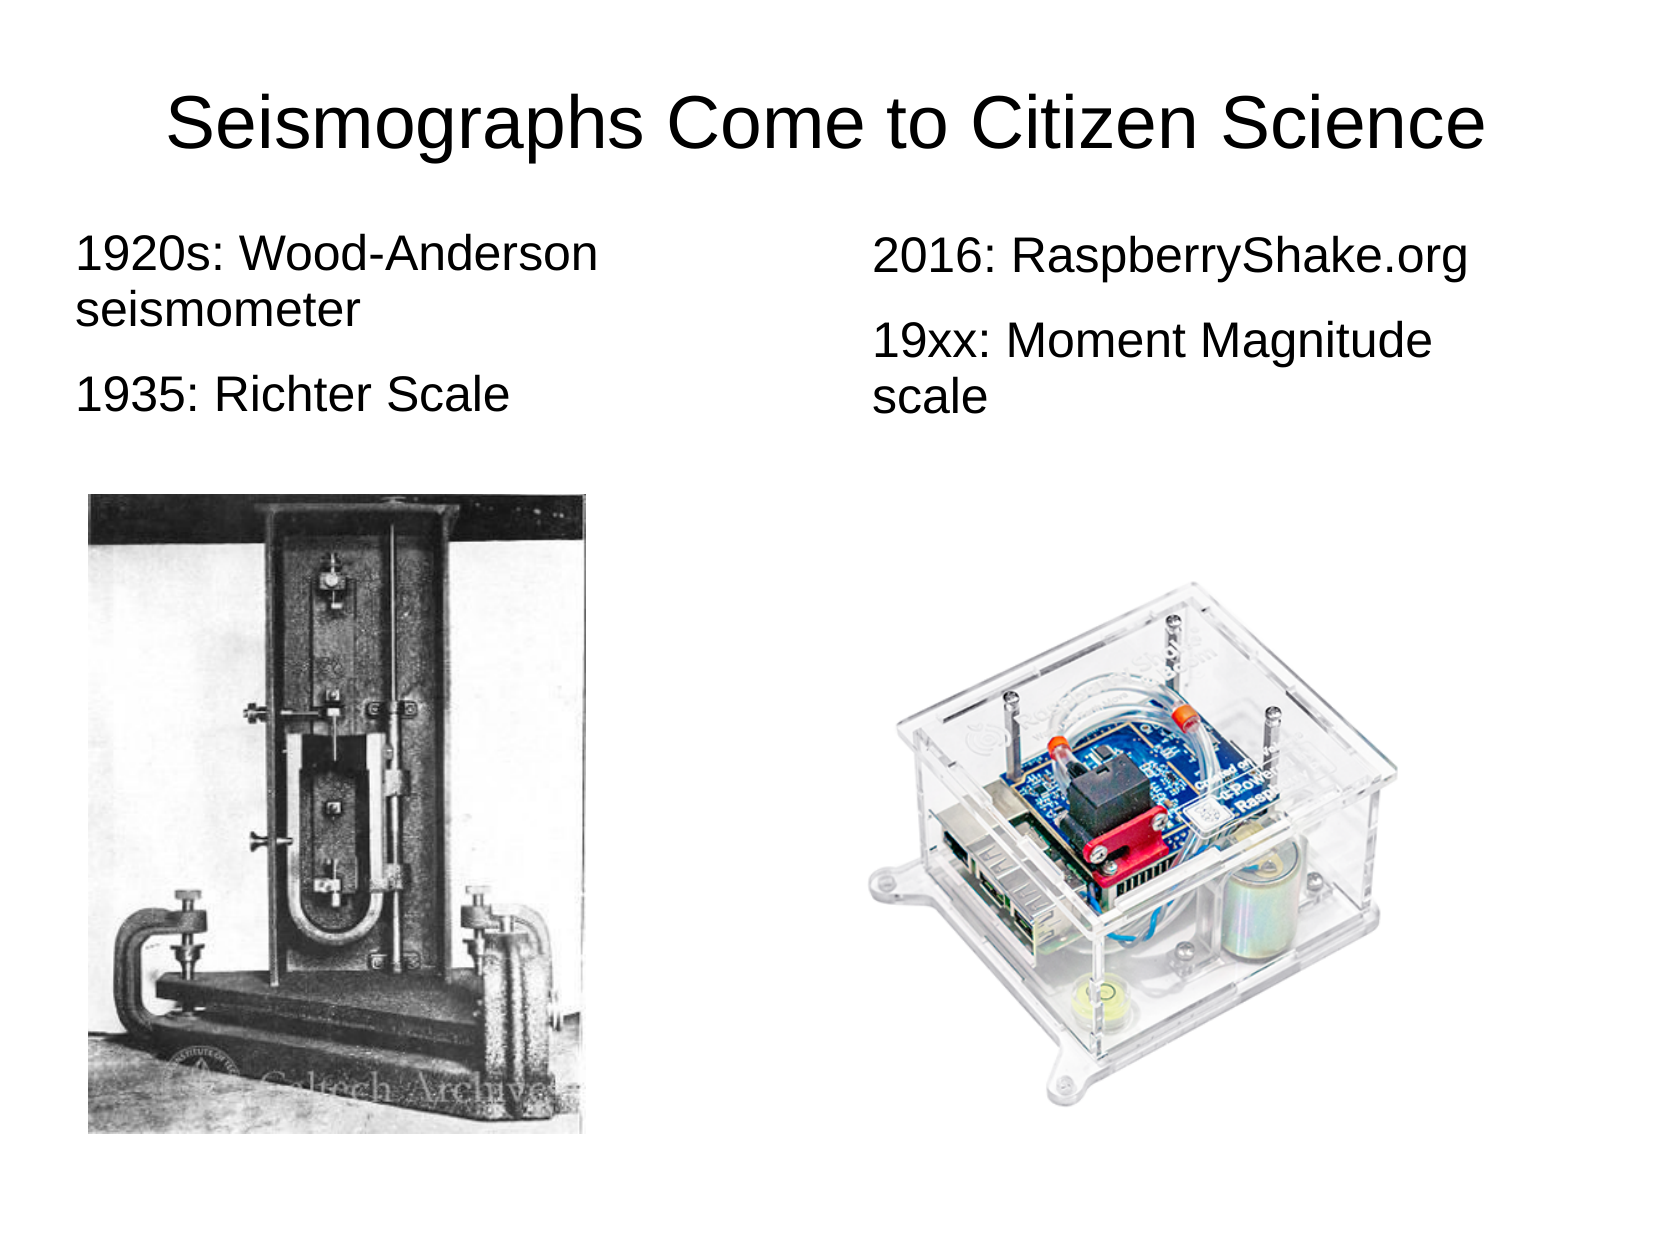

# Seismographs Come to Citizen Science
1920s: Wood-Anderson seismometer
1935: Richter Scale
2016: RaspberryShake.org
19xx: Moment Magnitude scale